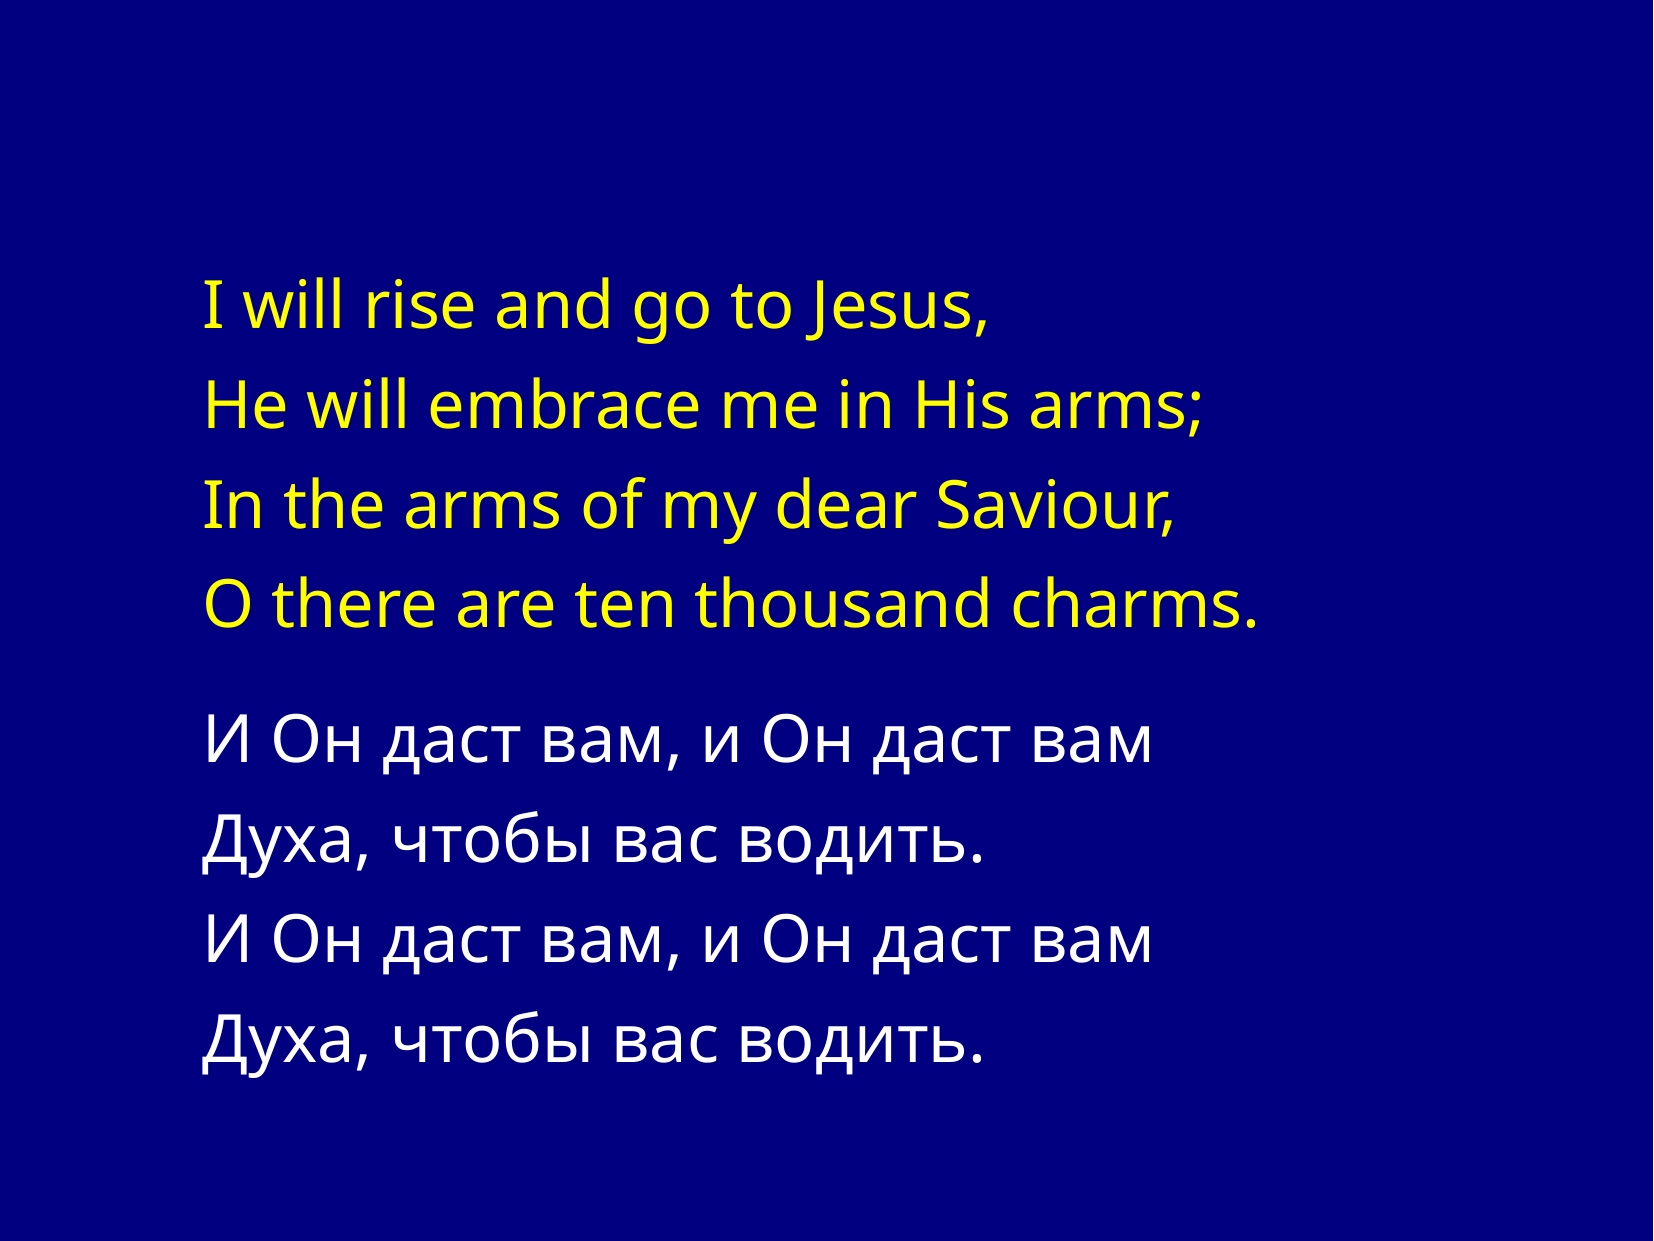

I will rise and go to Jesus,
	He will embrace me in His arms;
	In the arms of my dear Saviour,
	O there are ten thousand charms.
	И Он даст вам, и Он даст вам
	Духа, чтобы вас водить.
	И Он даст вам, и Он даст вам
	Духа, чтобы вас водить.